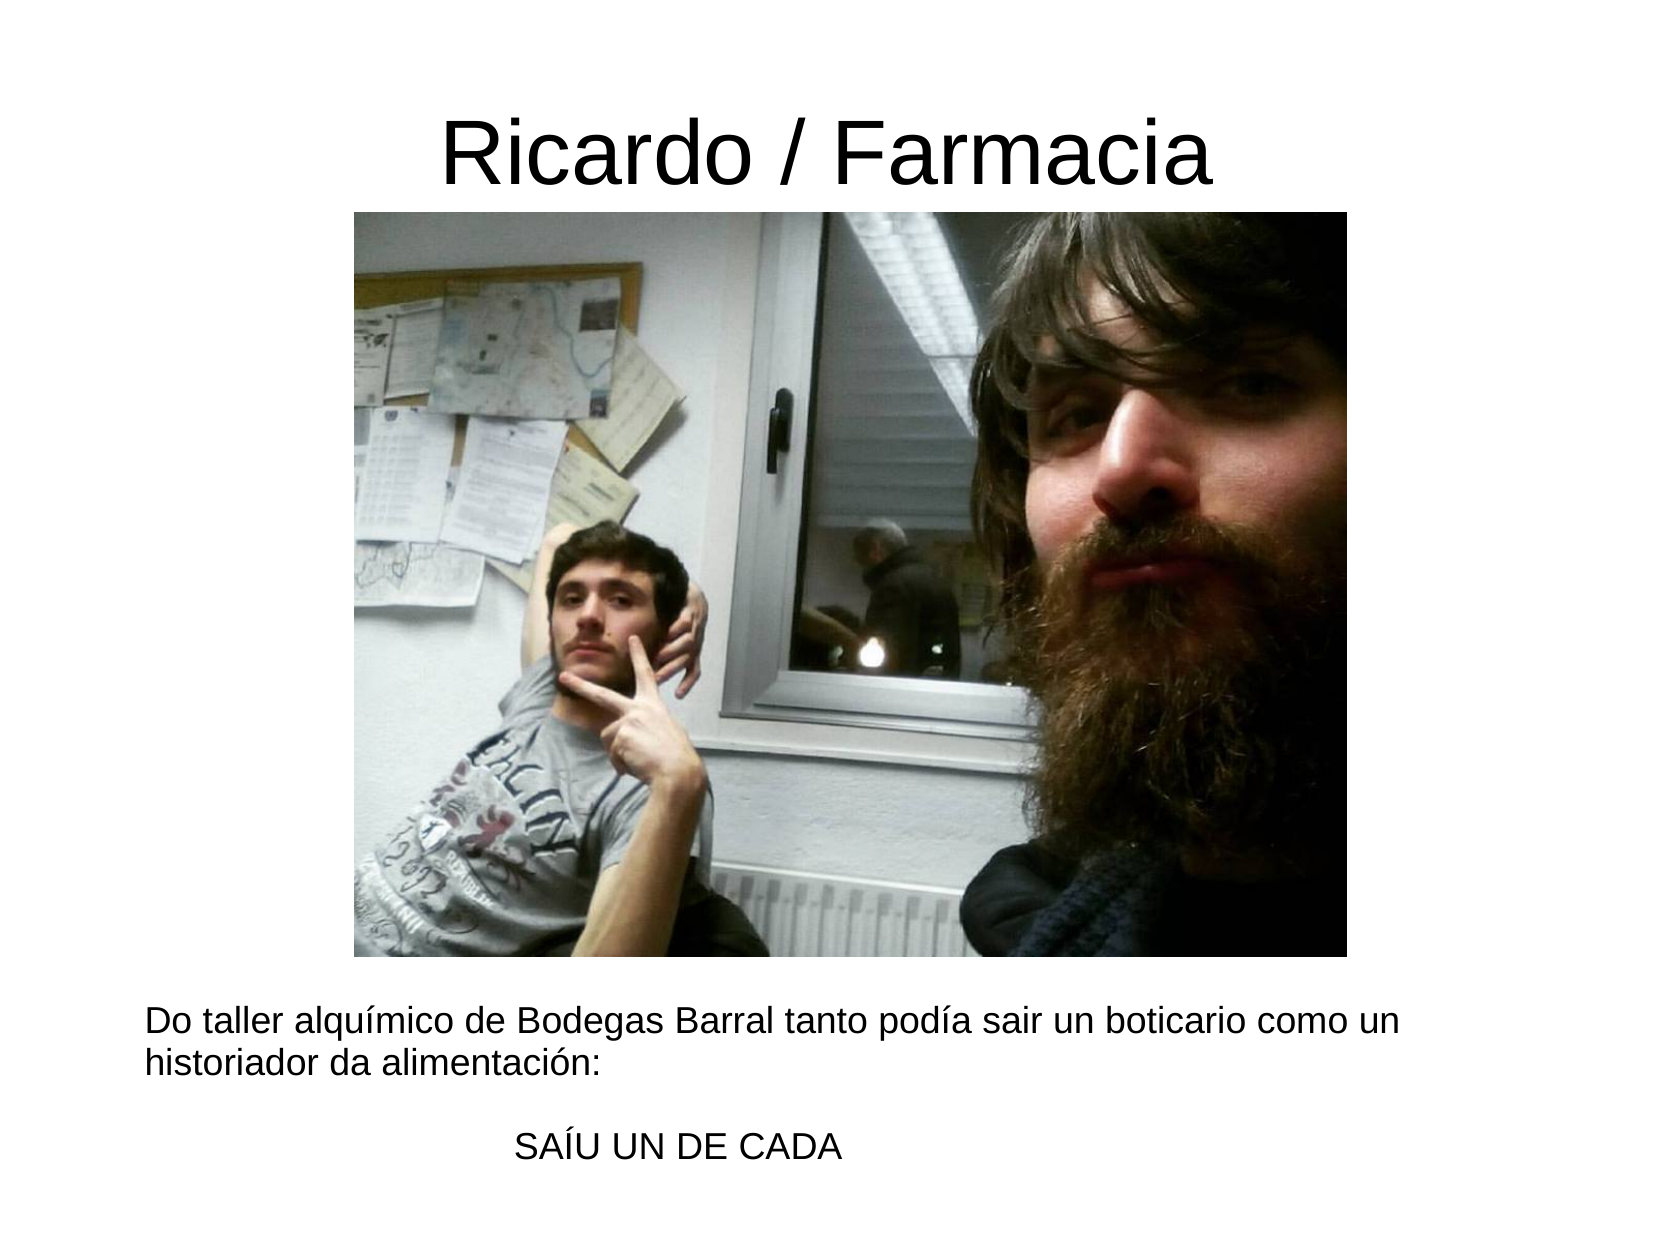

# Ricardo / Farmacia
Do taller alquímico de Bodegas Barral tanto podía sair un boticario como un historiador da alimentación:
					SAÍU UN DE CADA